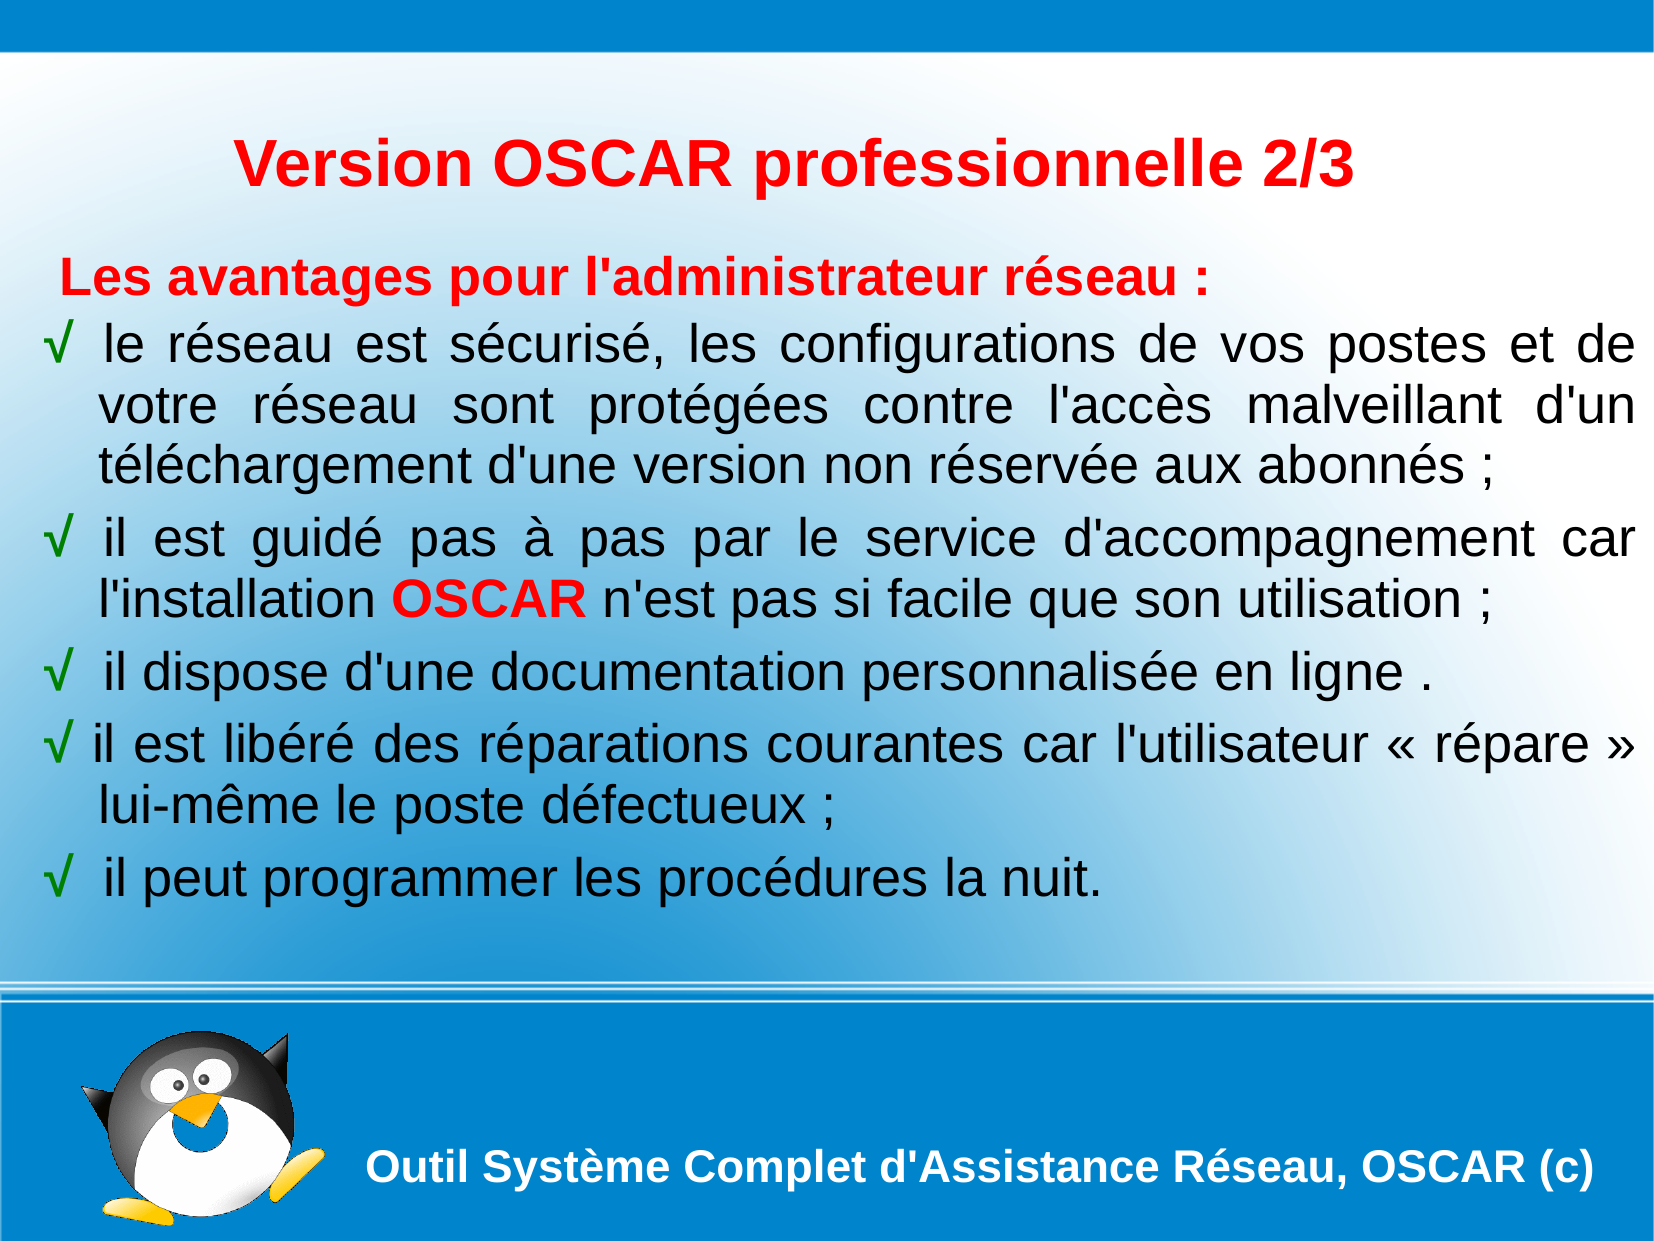

Version OSCAR professionnelle 2/3
 Les avantages pour l'administrateur réseau :
√	le réseau est sécurisé, les configurations de vos postes et de votre réseau sont protégées contre l'accès malveillant d'un téléchargement d'une version non réservée aux abonnés ;
√	il est guidé pas à pas par le service d'accompagnement car l'installation OSCAR n'est pas si facile que son utilisation ;
√	il dispose d'une documentation personnalisée en ligne .
√ il est libéré des réparations courantes car l'utilisateur « répare » lui-même le poste défectueux ;
√	il peut programmer les procédures la nuit.
# Outil Système Complet d'Assistance Réseau, OSCAR (c)